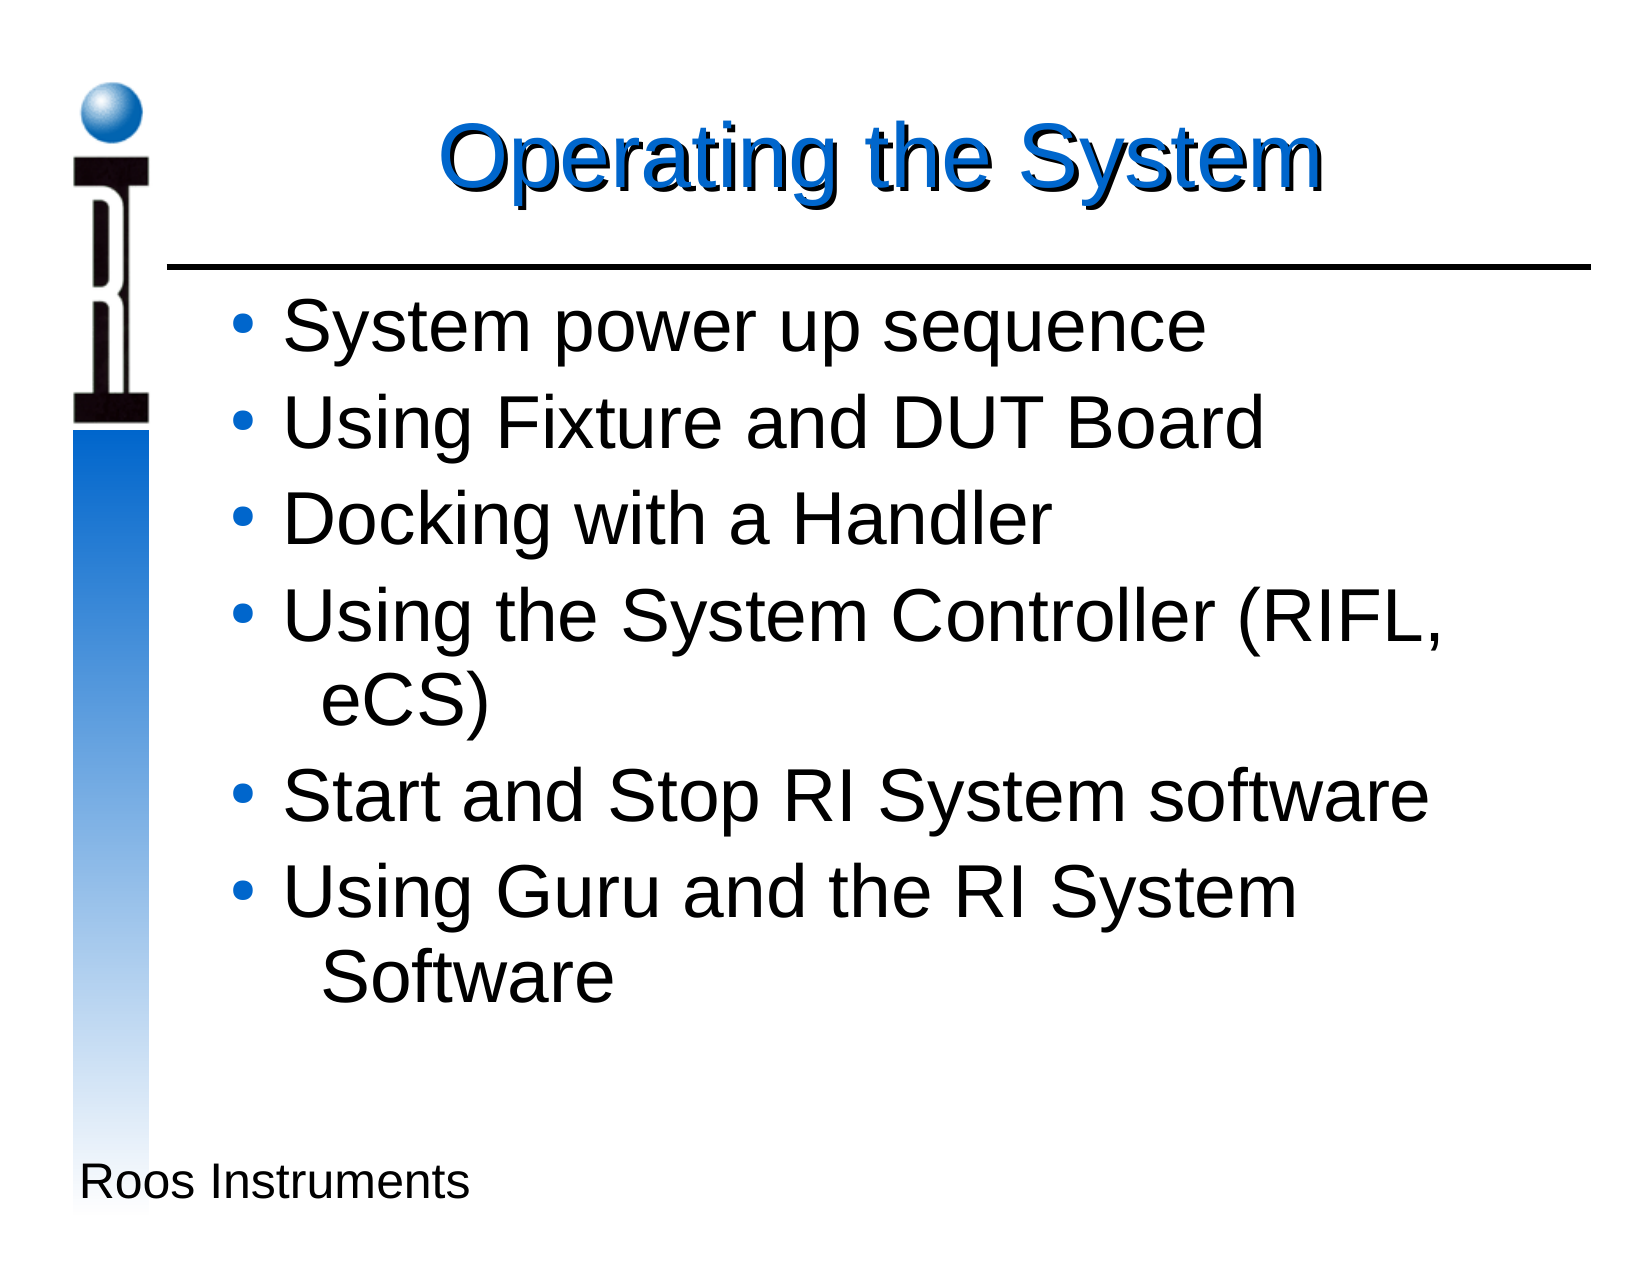

# Operating the System
System power up sequence
Using Fixture and DUT Board
Docking with a Handler
Using the System Controller (RIFL, eCS)
Start and Stop RI System software
Using Guru and the RI System Software